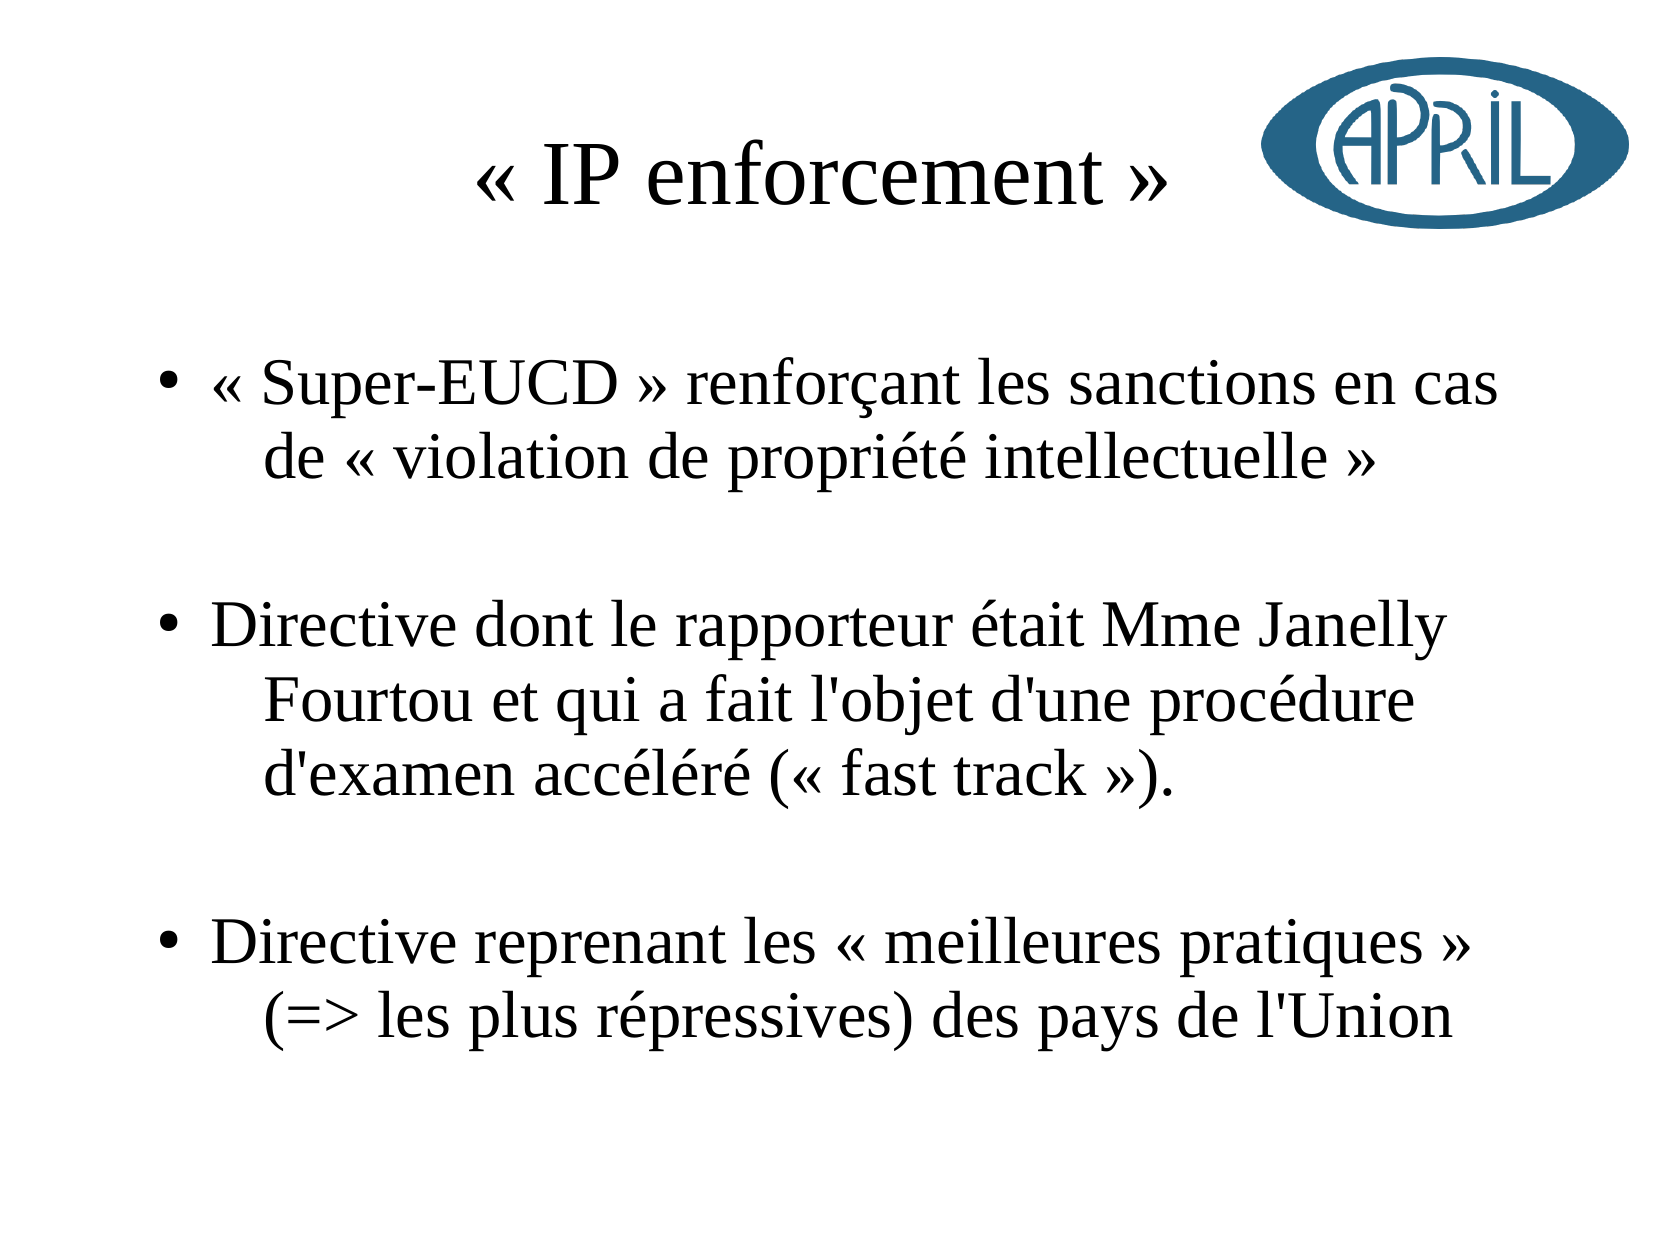

# « IP enforcement »
« Super-EUCD » renforçant les sanctions en cas de « violation de propriété intellectuelle »
Directive dont le rapporteur était Mme Janelly Fourtou et qui a fait l'objet d'une procédure d'examen accéléré (« fast track »).
Directive reprenant les « meilleures pratiques » (=> les plus répressives) des pays de l'Union